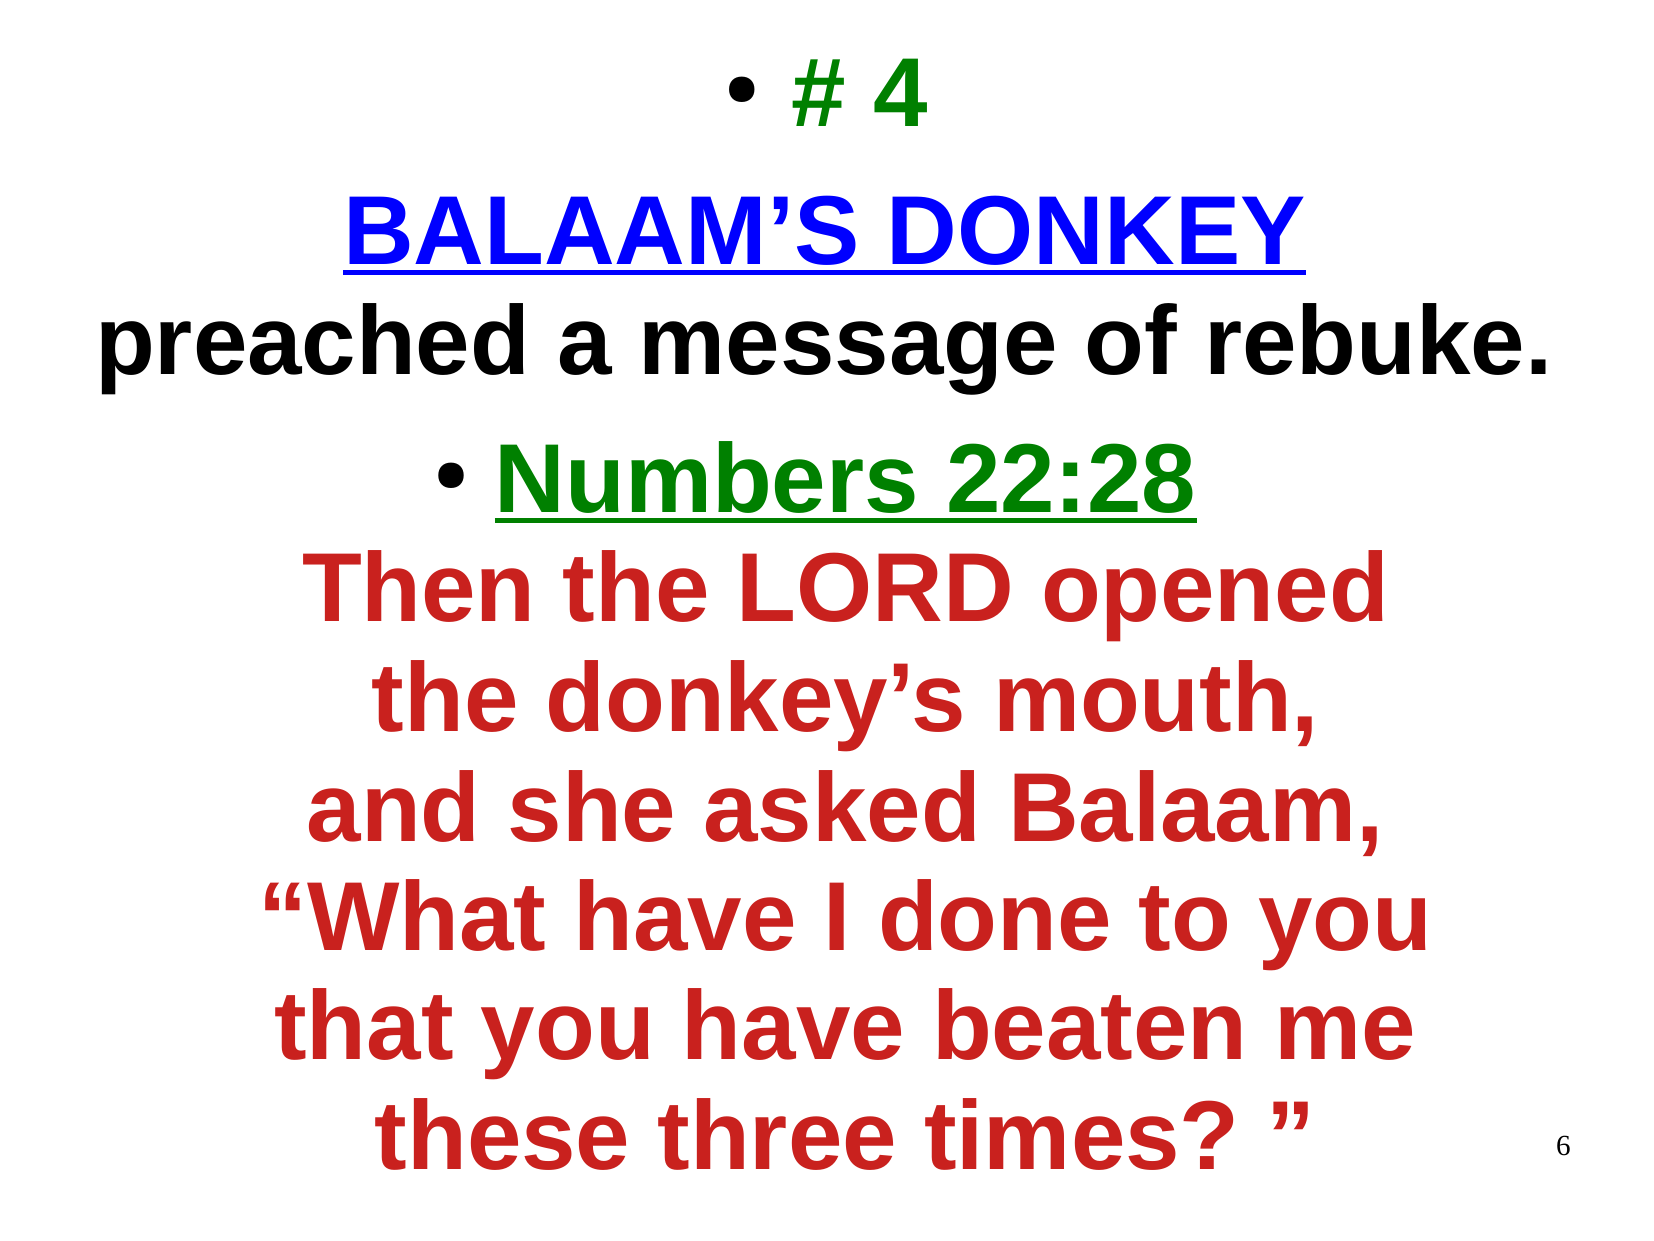

# # 4
BALAAM’S DONKEY
preached a message of rebuke.
Numbers 22:28
Then the LORD opened
the donkey’s mouth,
and she asked Balaam,
“What have I done to you
that you have beaten me
these three times? ”
6